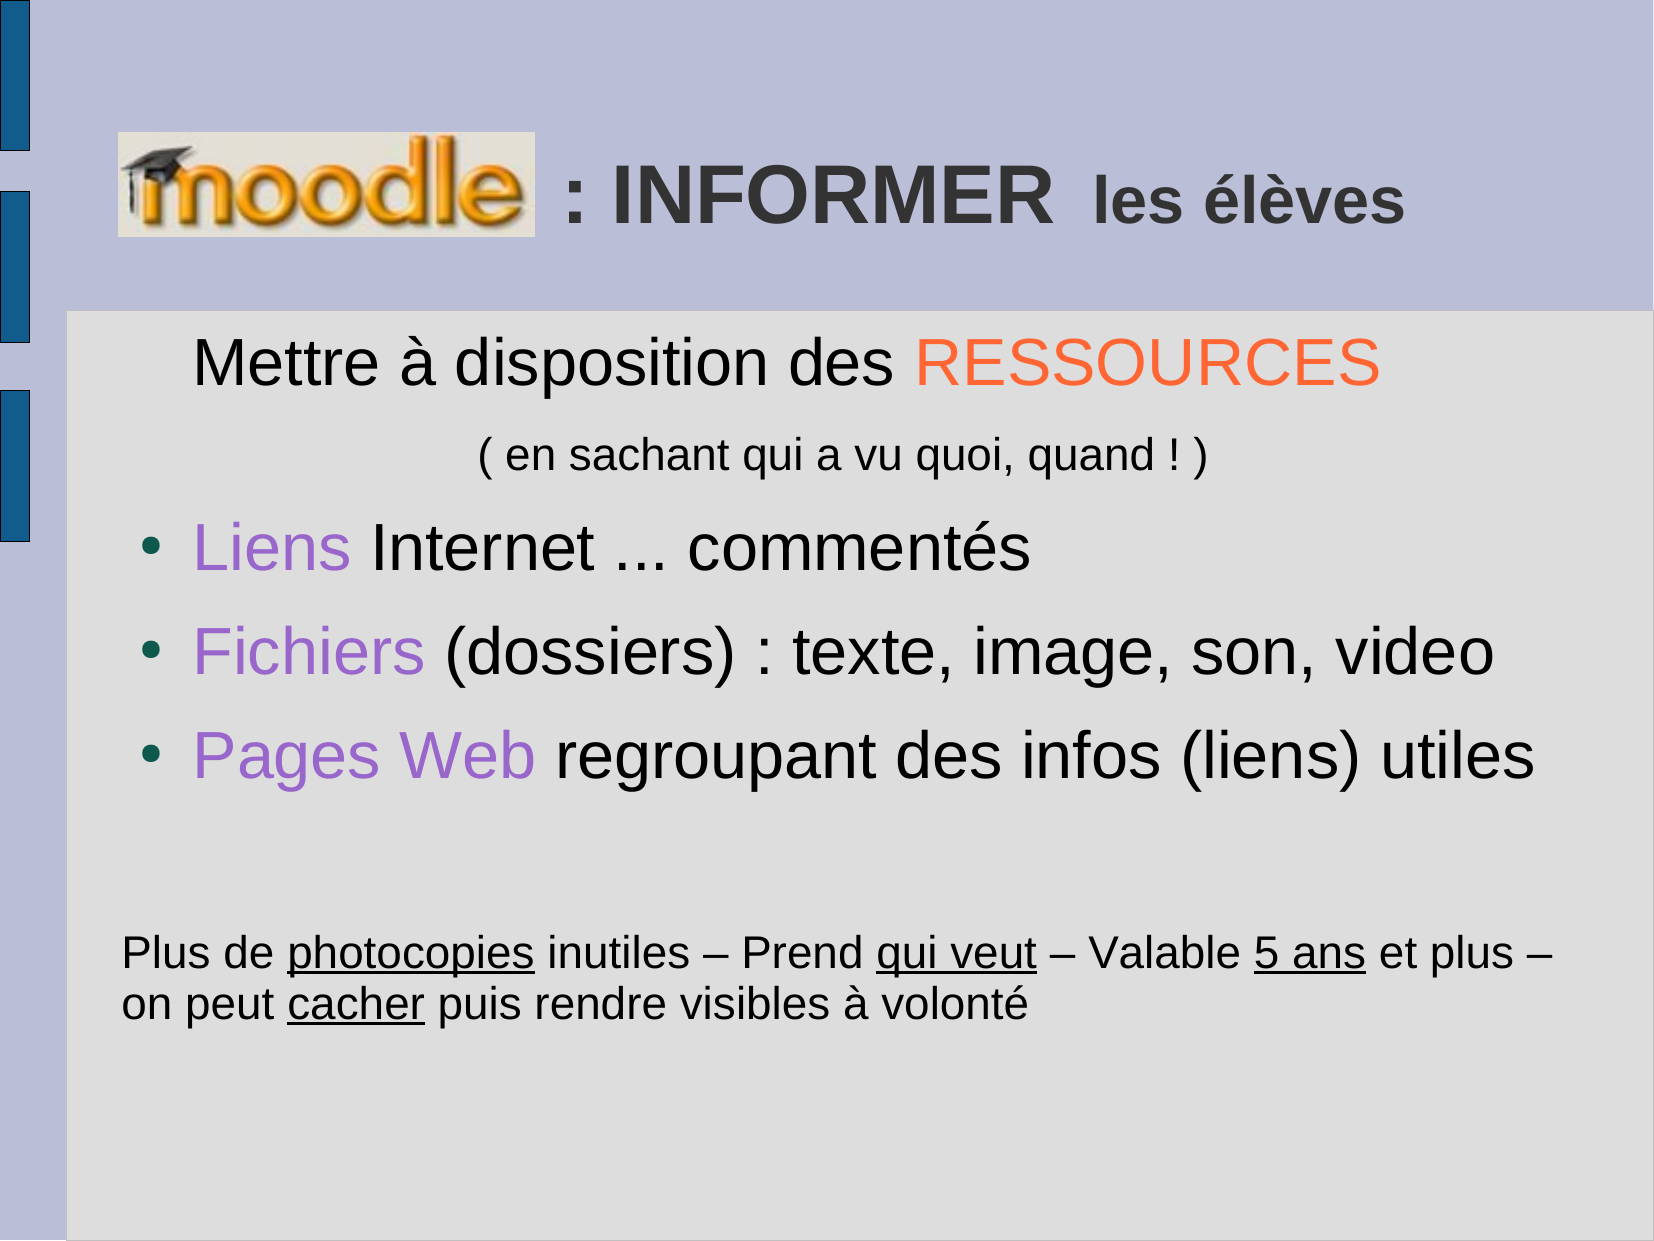

# : INFORMER les élèves
Mettre à disposition des RESSOURCES
( en sachant qui a vu quoi, quand ! )
Liens Internet ... commentés
Fichiers (dossiers) : texte, image, son, video
Pages Web regroupant des infos (liens) utiles
Plus de photocopies inutiles – Prend qui veut – Valable 5 ans et plus – on peut cacher puis rendre visibles à volonté